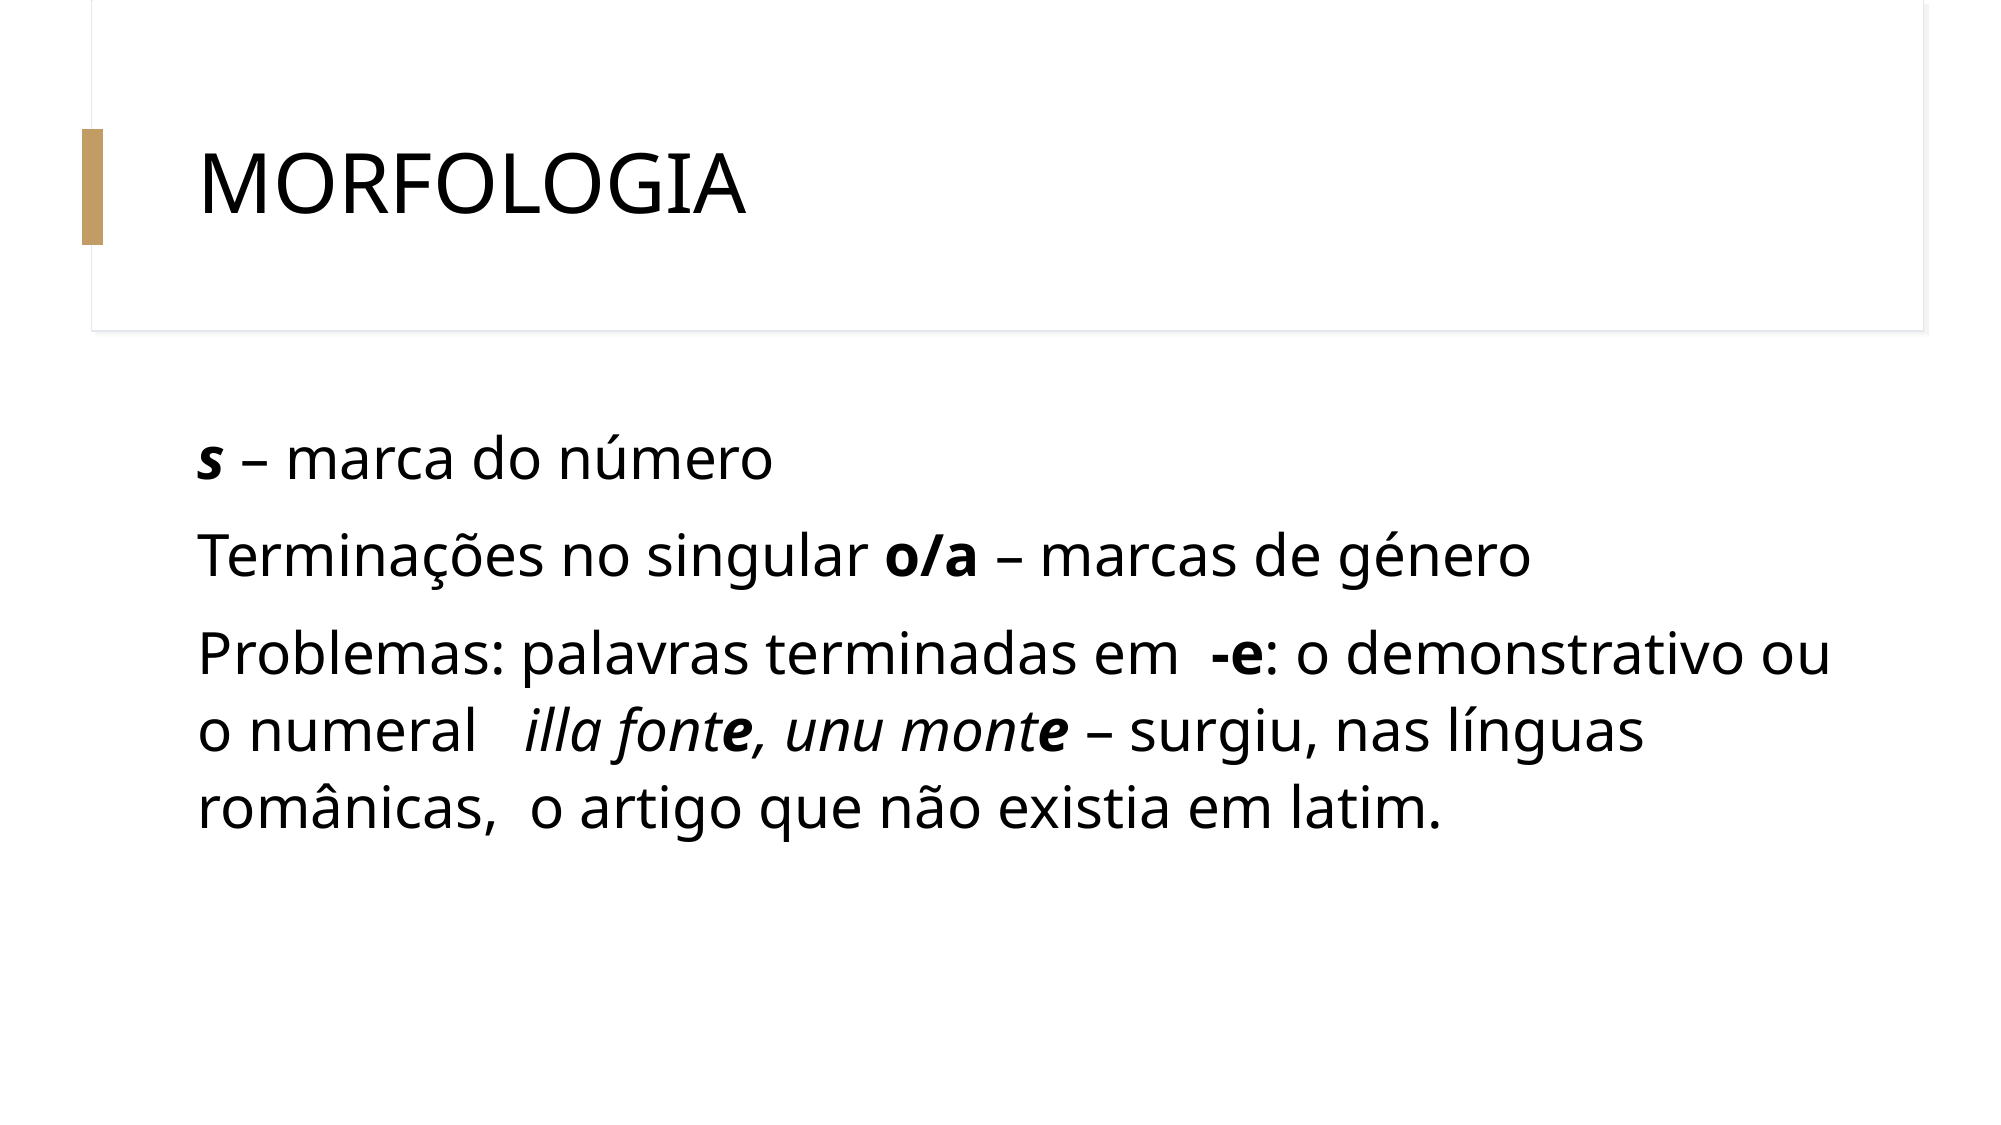

# MORFOLOGIA
s – marca do número
Terminações no singular o/a – marcas de género
Problemas: palavras terminadas em -e: o demonstrativo ou o numeral illa fonte, unu monte – surgiu, nas línguas românicas, o artigo que não existia em latim.